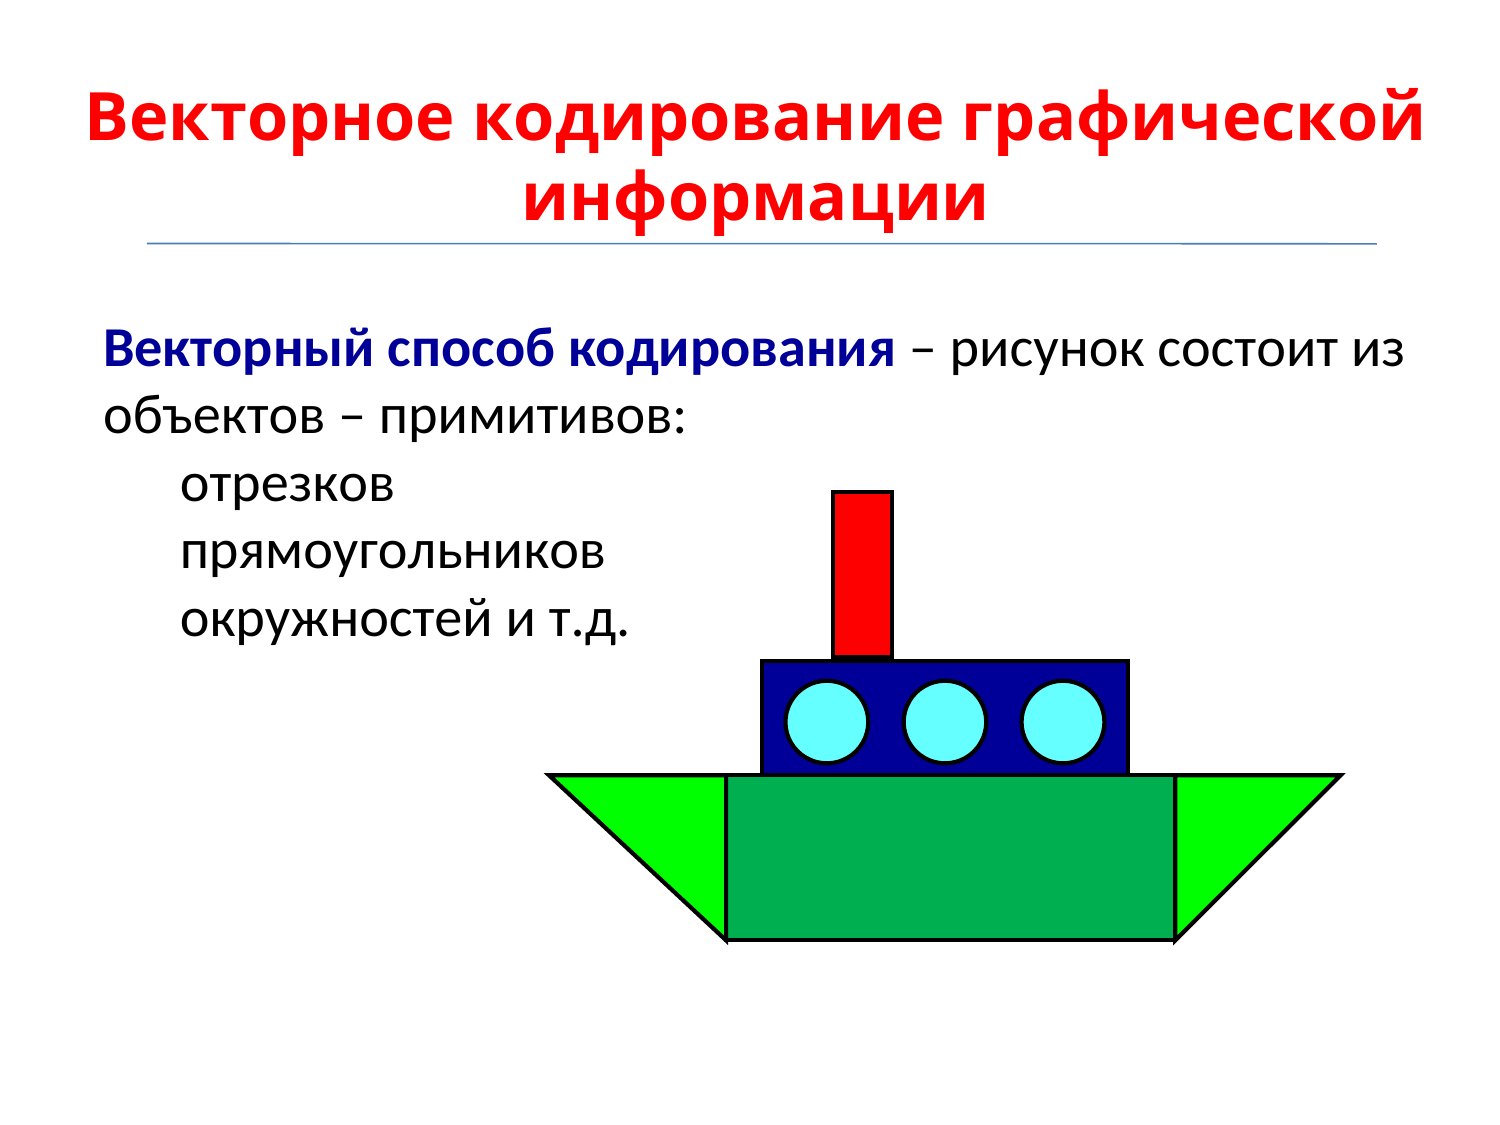

Векторное кодирование графической информации
Векторный способ кодирования – рисунок состоит из объектов – примитивов:
 отрезков
 прямоугольников
 окружностей и т.д.